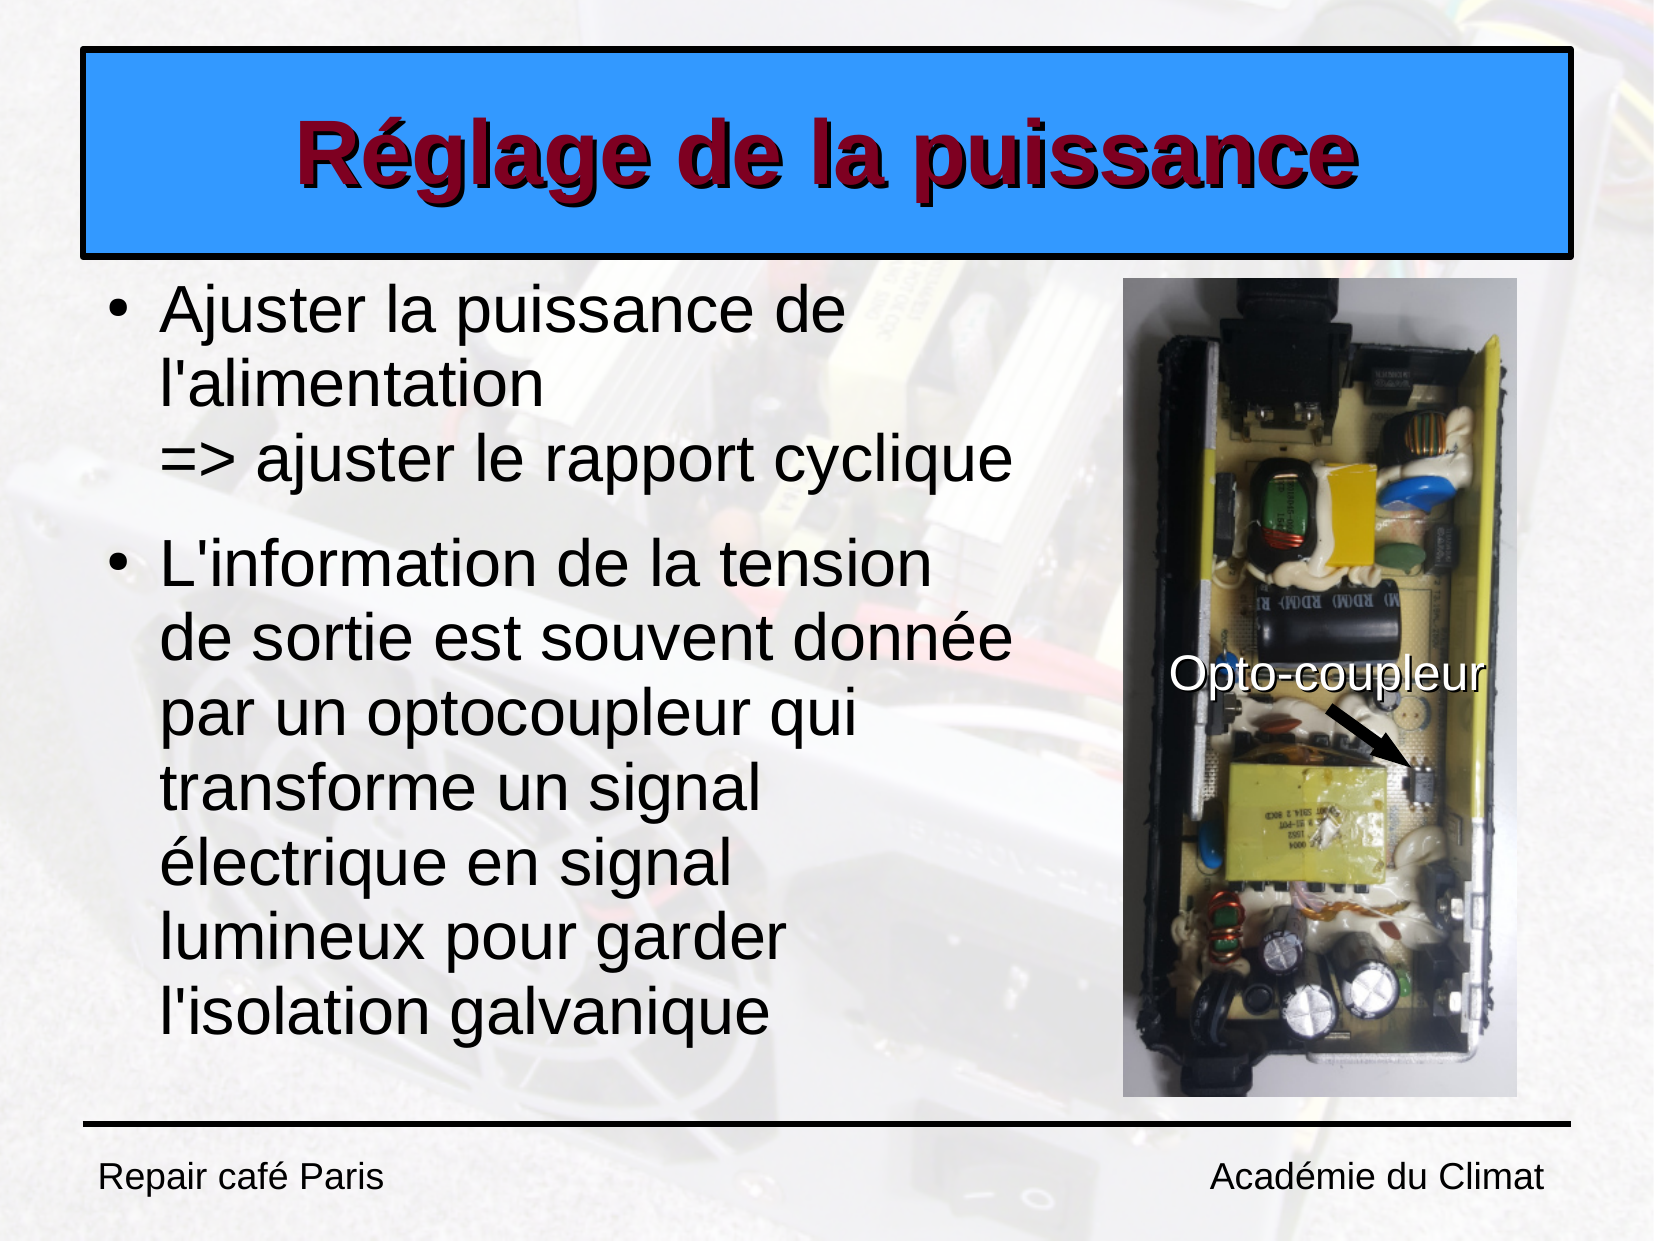

# Réglage de la puissance
Ajuster la puissance de l'alimentation
=> ajuster le rapport cyclique
L'information de la tension de sortie est souvent donnée par un optocoupleur qui transforme un signal électrique en signal lumineux pour garder l'isolation galvanique
Opto-coupleur
Repair café Paris	Académie du Climat